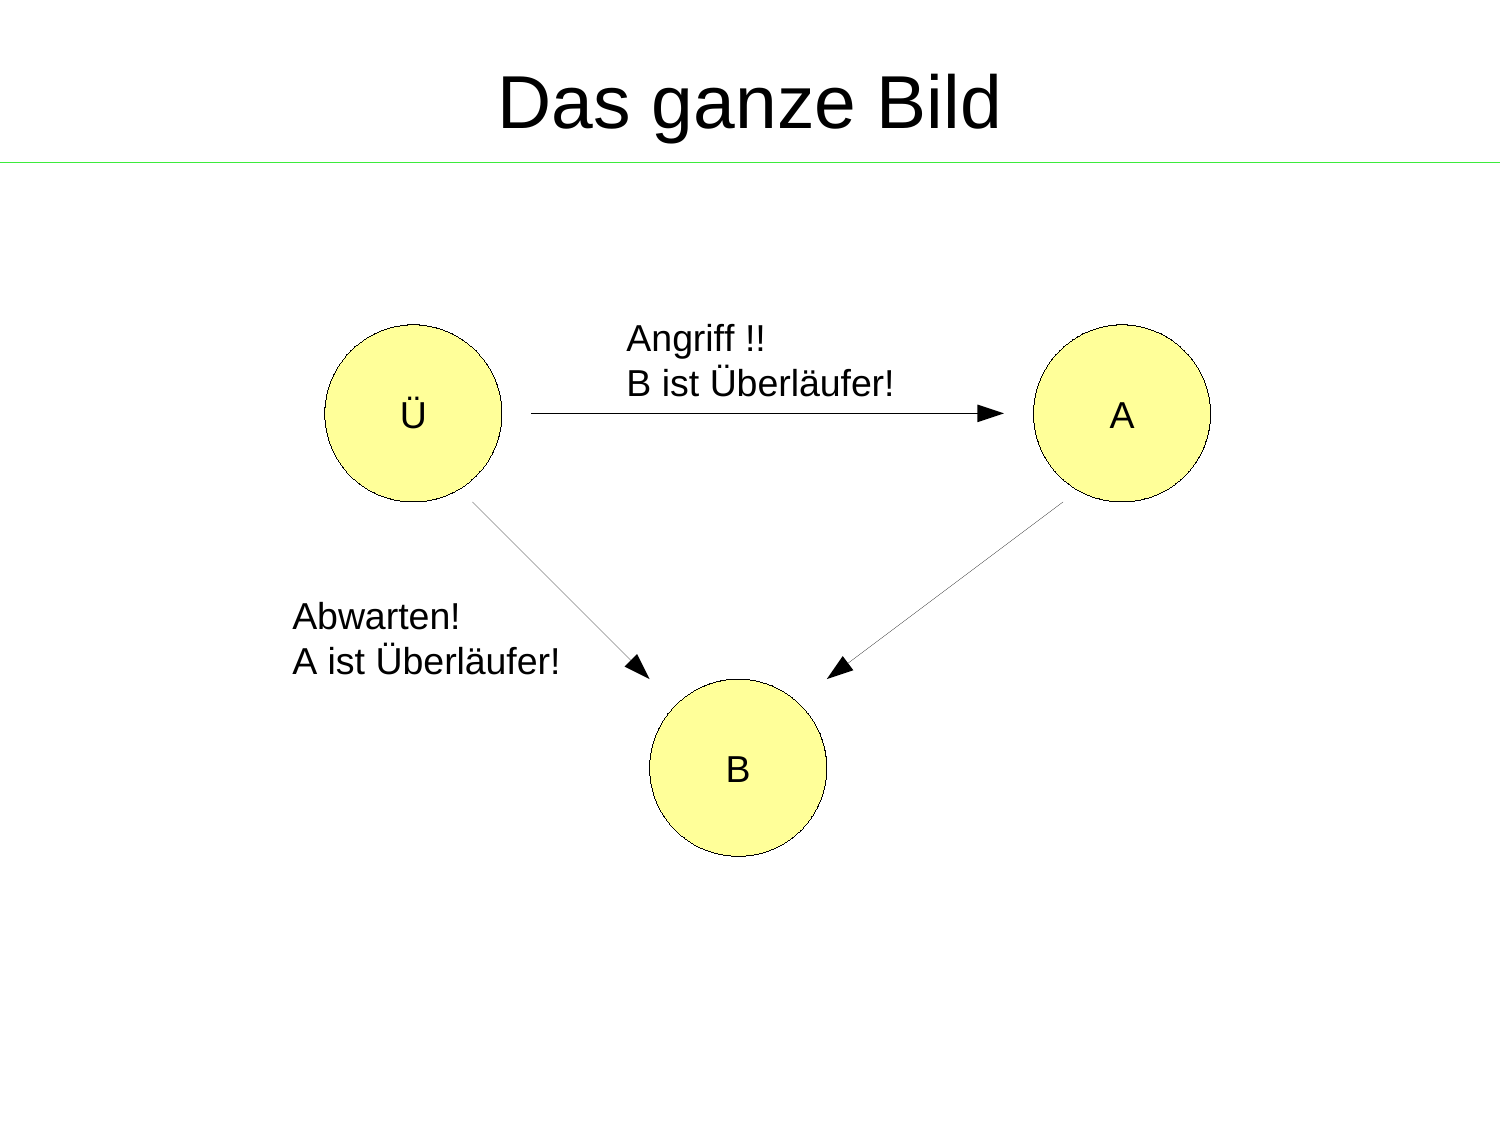

# Das ganze Bild
Angriff !!
B ist Überläufer!
Ü
A
Abwarten!
A ist Überläufer!
B